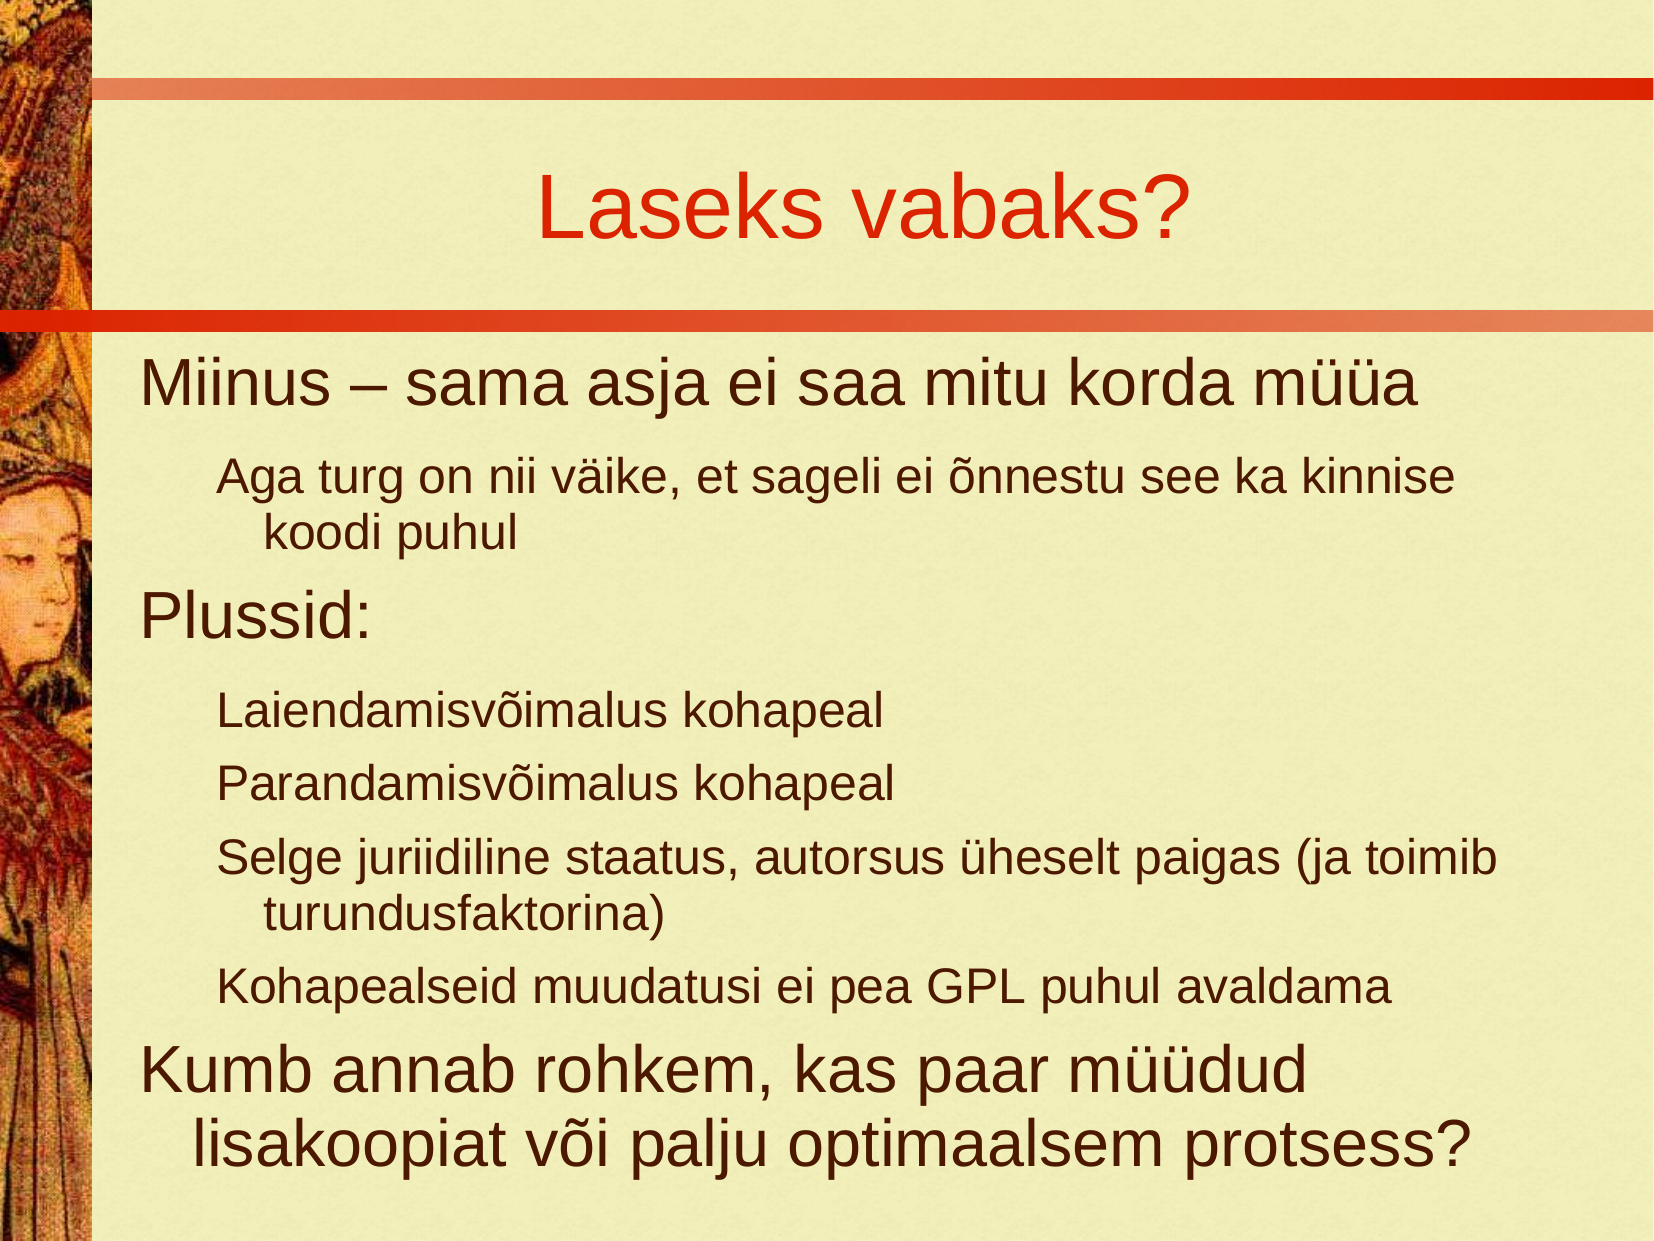

# Laseks vabaks?
Miinus – sama asja ei saa mitu korda müüa
Aga turg on nii väike, et sageli ei õnnestu see ka kinnise koodi puhul
Plussid:
Laiendamisvõimalus kohapeal
Parandamisvõimalus kohapeal
Selge juriidiline staatus, autorsus üheselt paigas (ja toimib turundusfaktorina)
Kohapealseid muudatusi ei pea GPL puhul avaldama
Kumb annab rohkem, kas paar müüdud lisakoopiat või palju optimaalsem protsess?